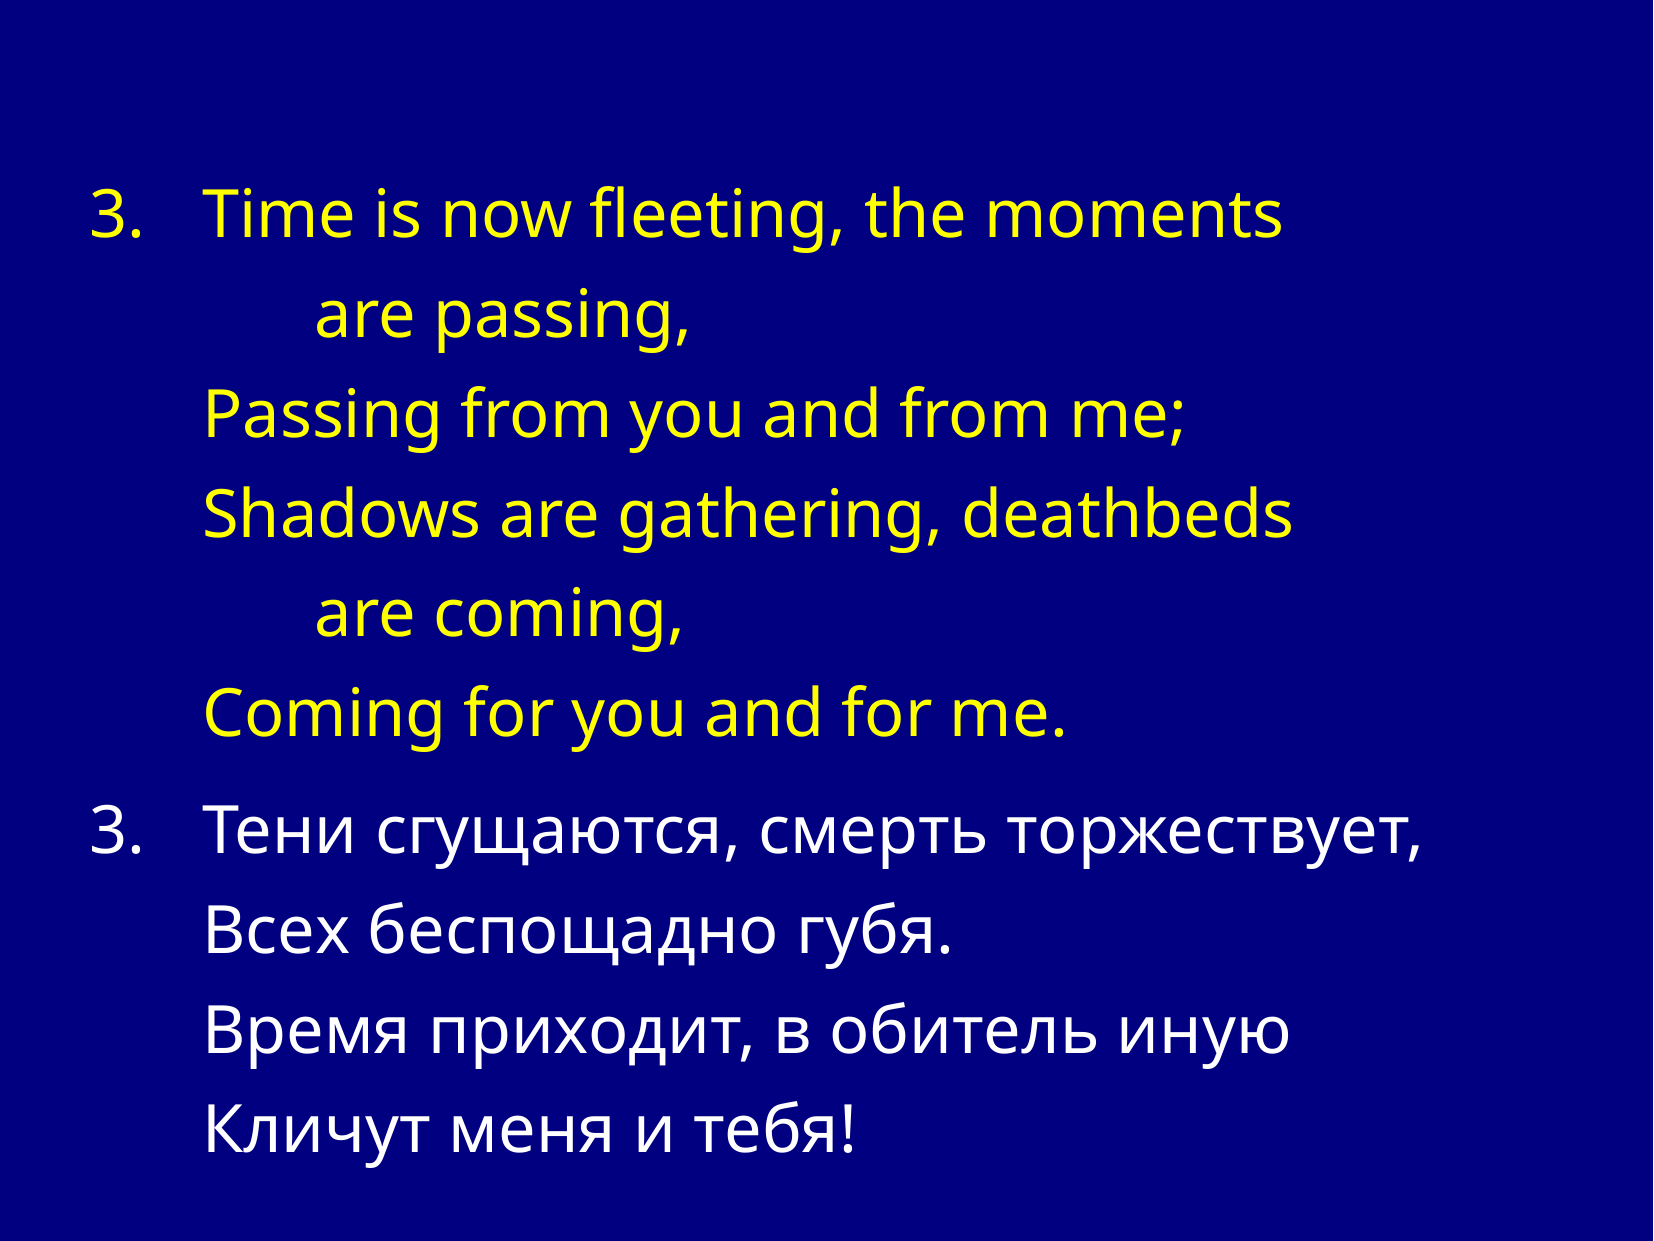

3.	Time is now fleeting, the moments
		are passing,
	Passing from you and from me;
	Shadows are gathering, deathbeds
		are coming,
	Coming for you and for me.
3.	Тени сгущаются, смерть торжествует,
	Всех беспощадно губя.
	Время приходит, в обитель иную
	Кличут меня и тебя!